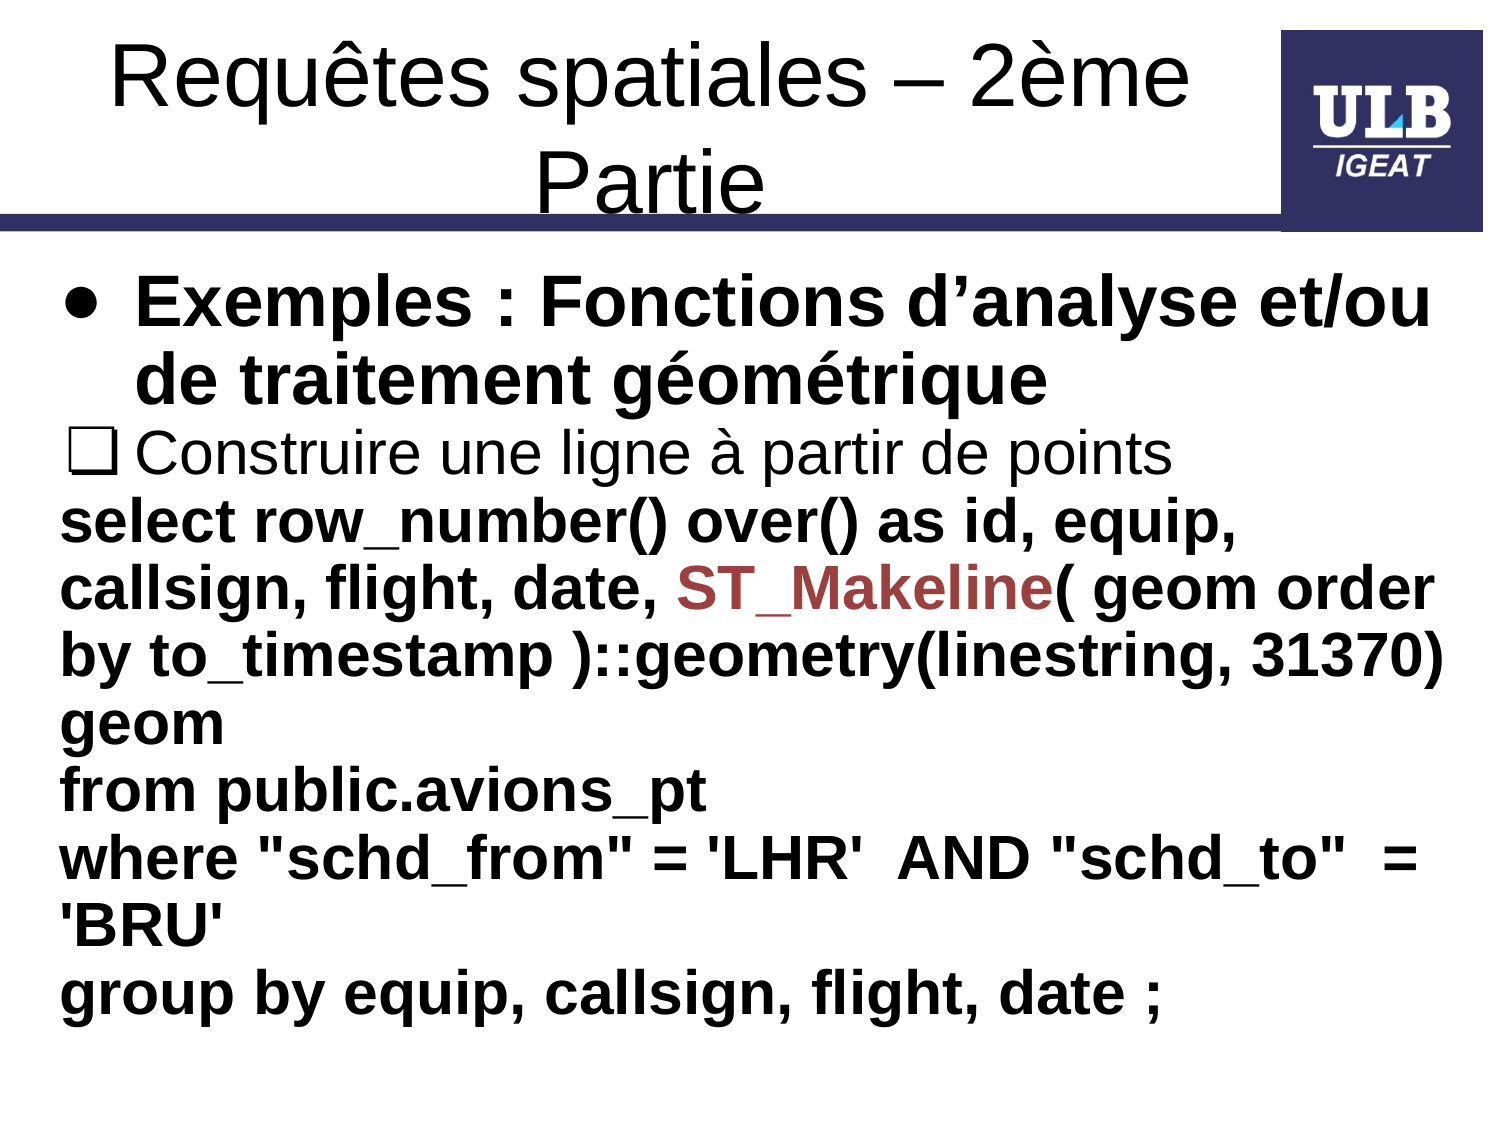

# Requêtes spatiales – 2ème Partie
Exemples : Fonctions d’analyse et/ou de traitement géométrique
Construire une ligne à partir de points
select row_number() over() as id, equip, callsign, flight, date, ST_Makeline( geom order by to_timestamp )::geometry(linestring, 31370) geom
from public.avions_pt
where "schd_from" = 'LHR' AND "schd_to" = 'BRU'
group by equip, callsign, flight, date ;